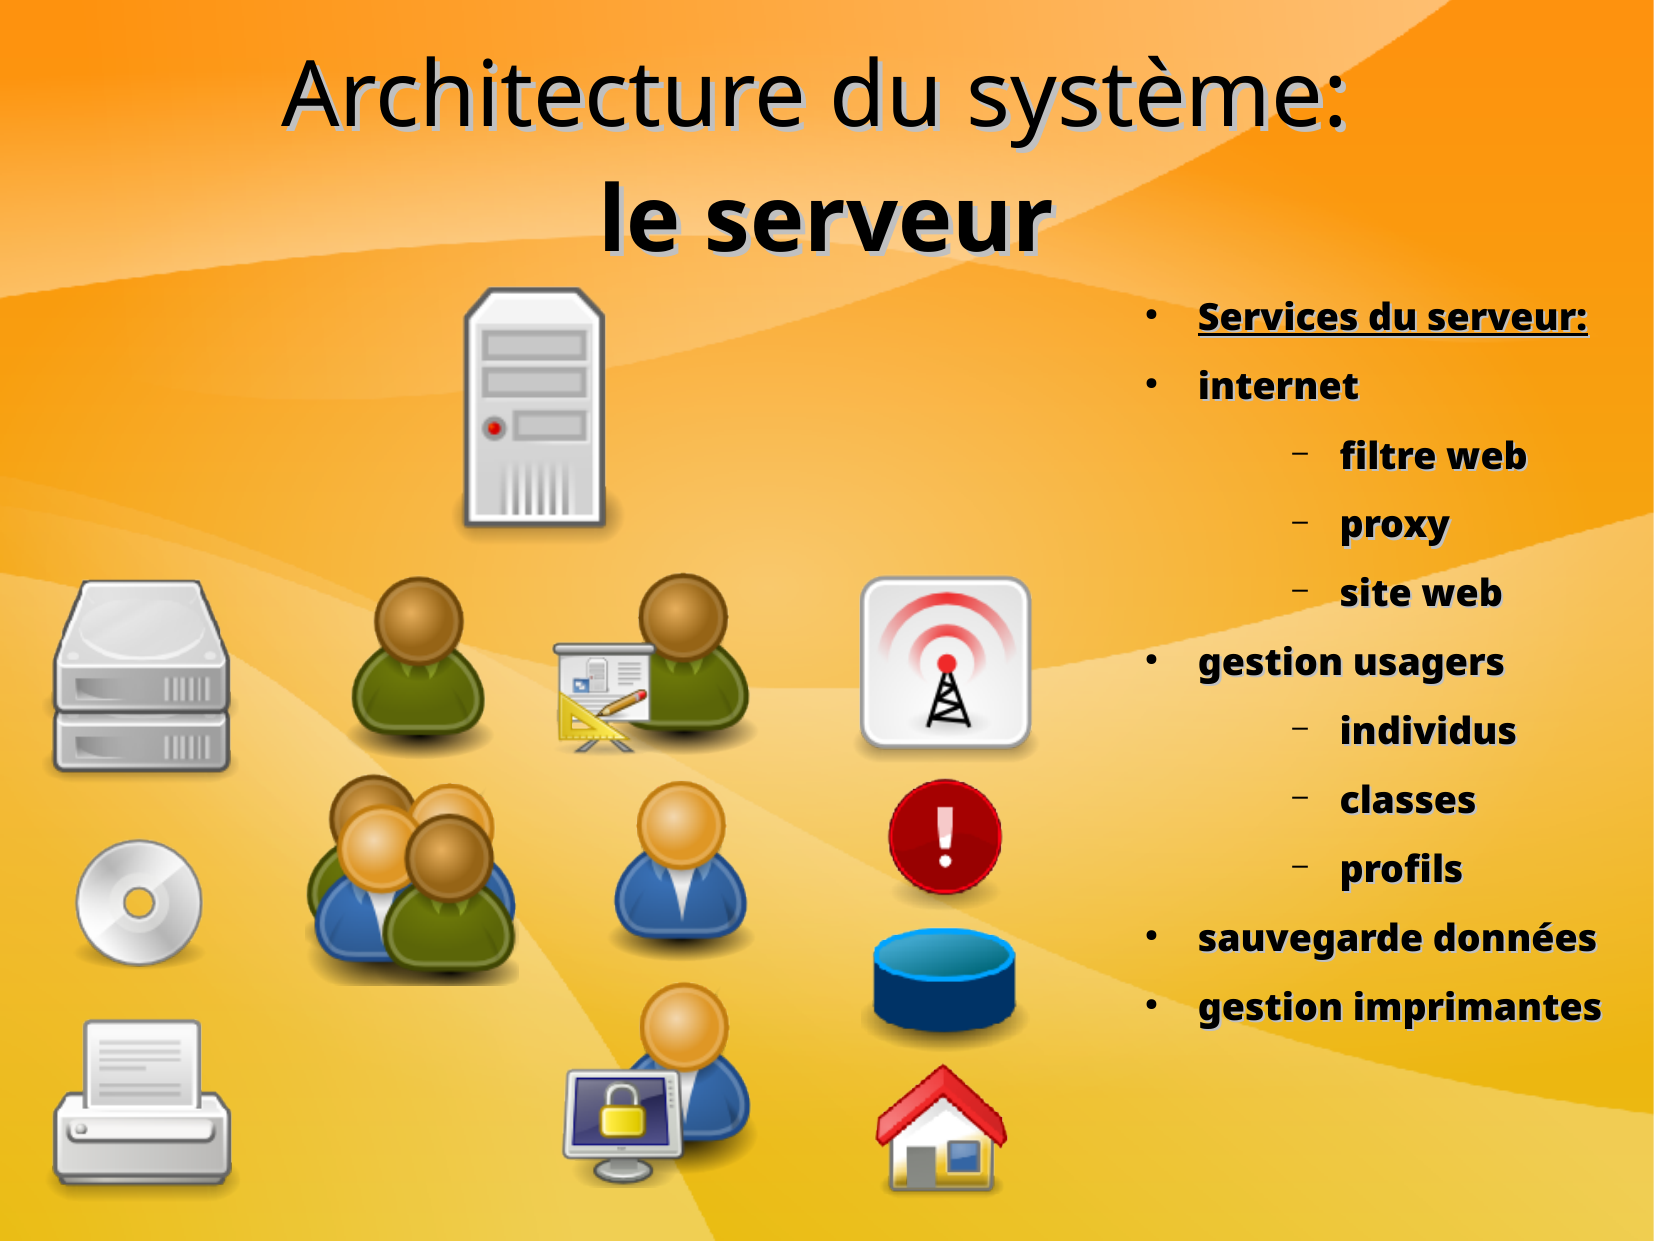

# Architecture du système: le serveur
Services du serveur:
internet
filtre web
proxy
site web
gestion usagers
individus
classes
profils
sauvegarde données
gestion imprimantes